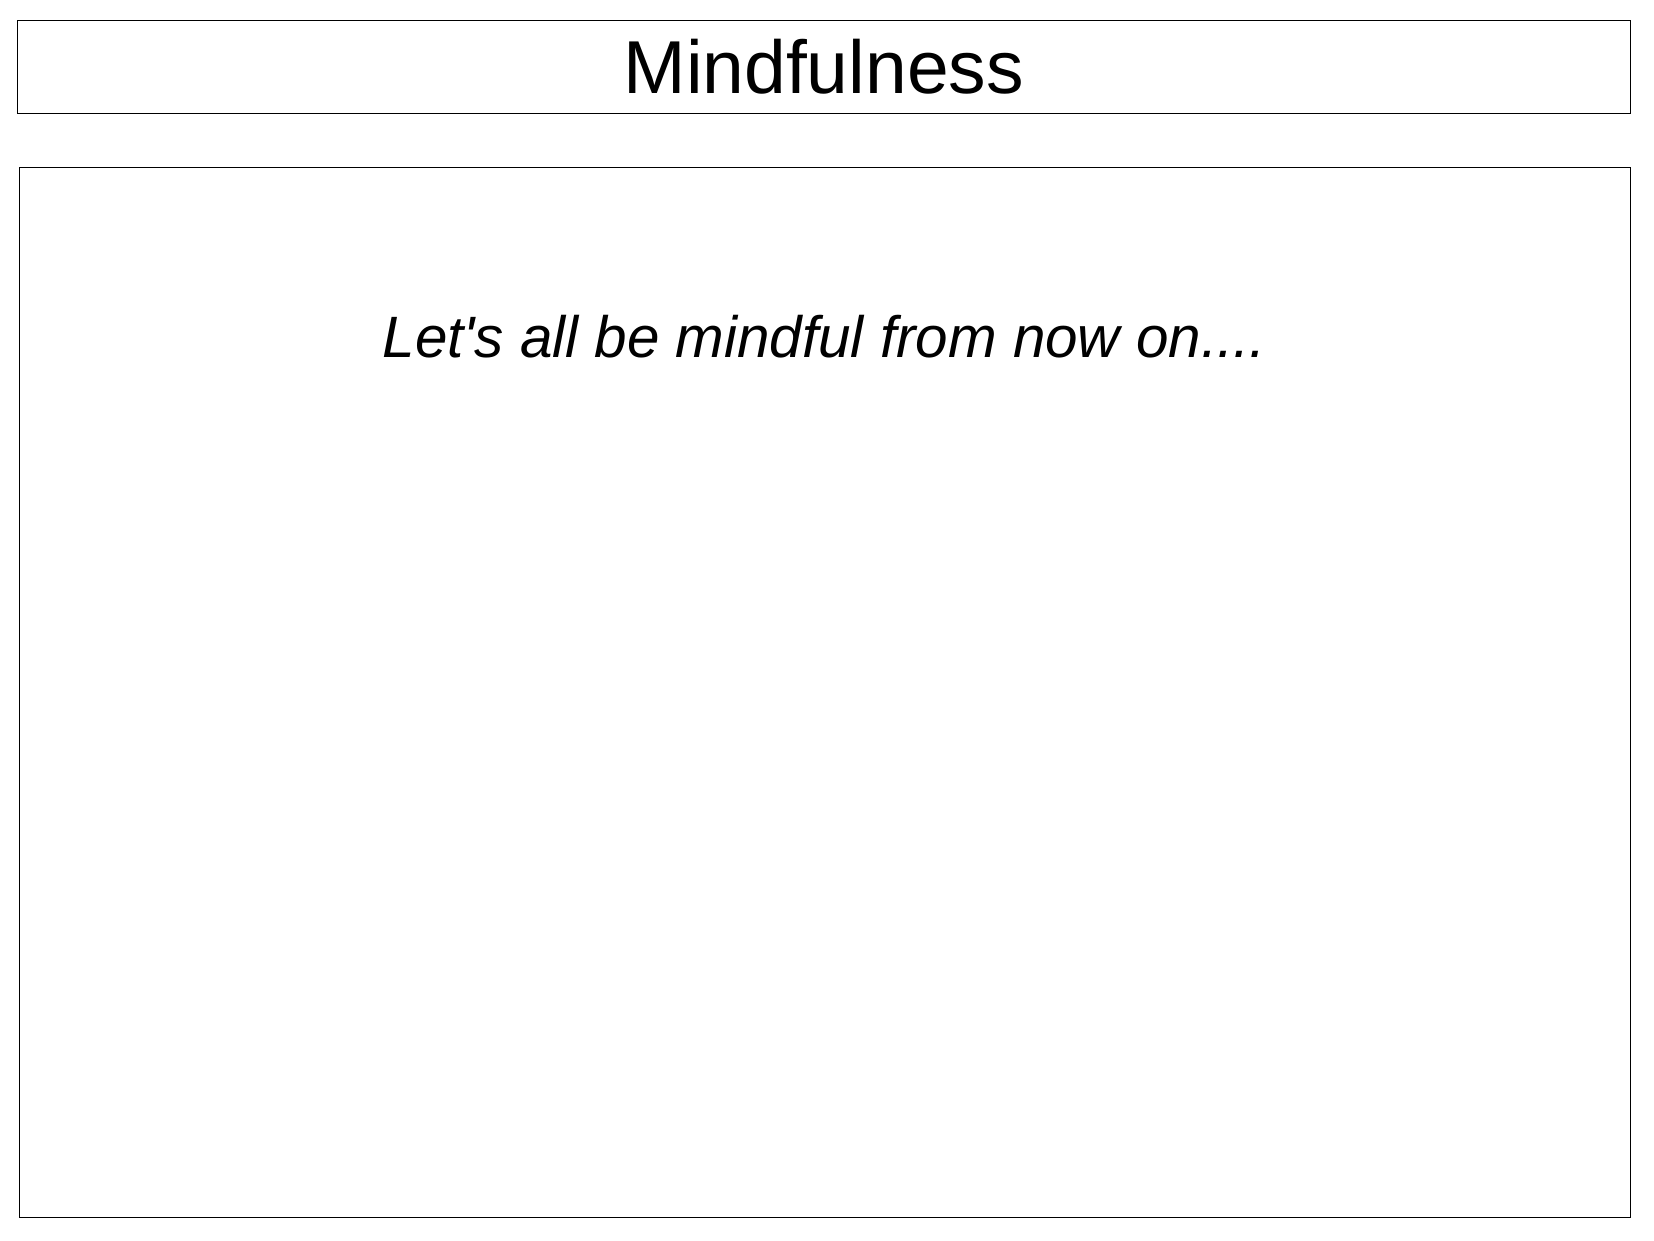

# Mindfulness
Let's all be mindful from now on....